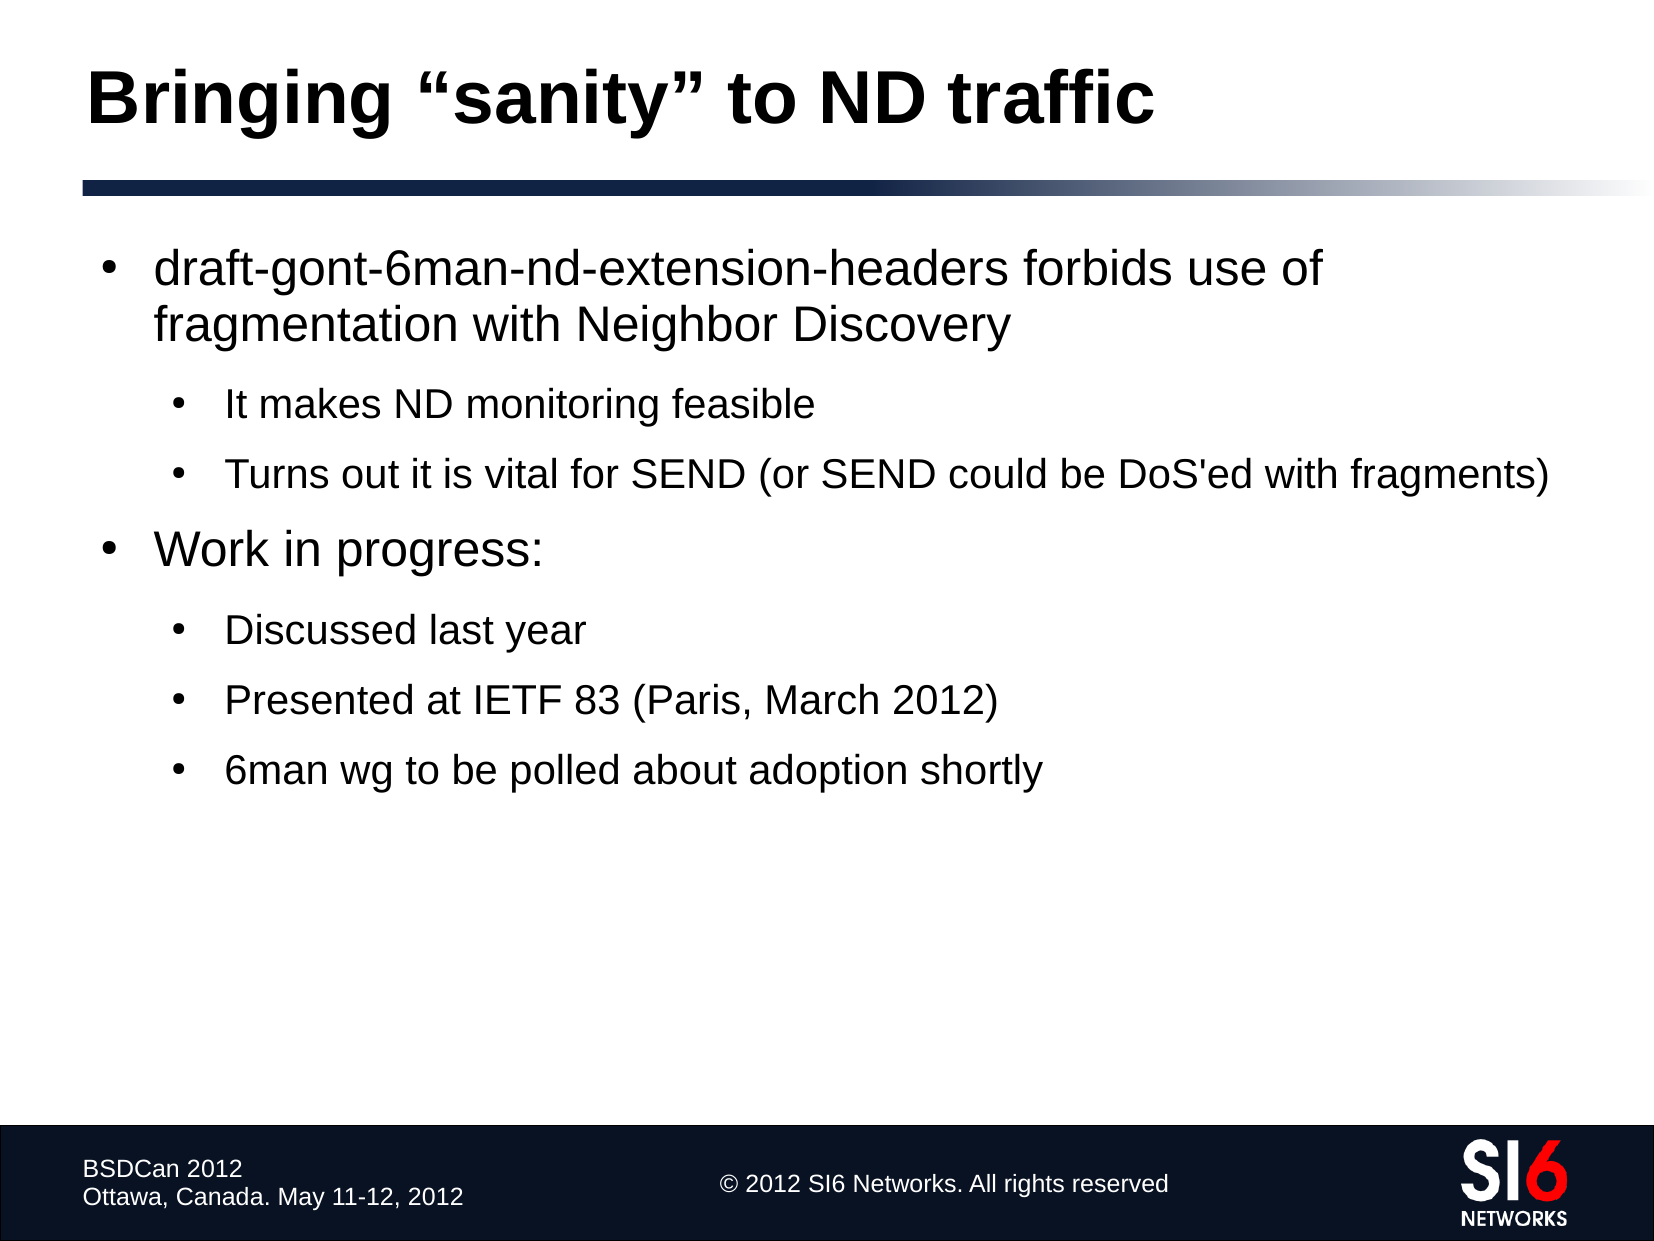

# Bringing “sanity” to ND traffic
draft-gont-6man-nd-extension-headers forbids use of fragmentation with Neighbor Discovery
It makes ND monitoring feasible
Turns out it is vital for SEND (or SEND could be DoS'ed with fragments)
Work in progress:
Discussed last year
Presented at IETF 83 (Paris, March 2012)
6man wg to be polled about adoption shortly